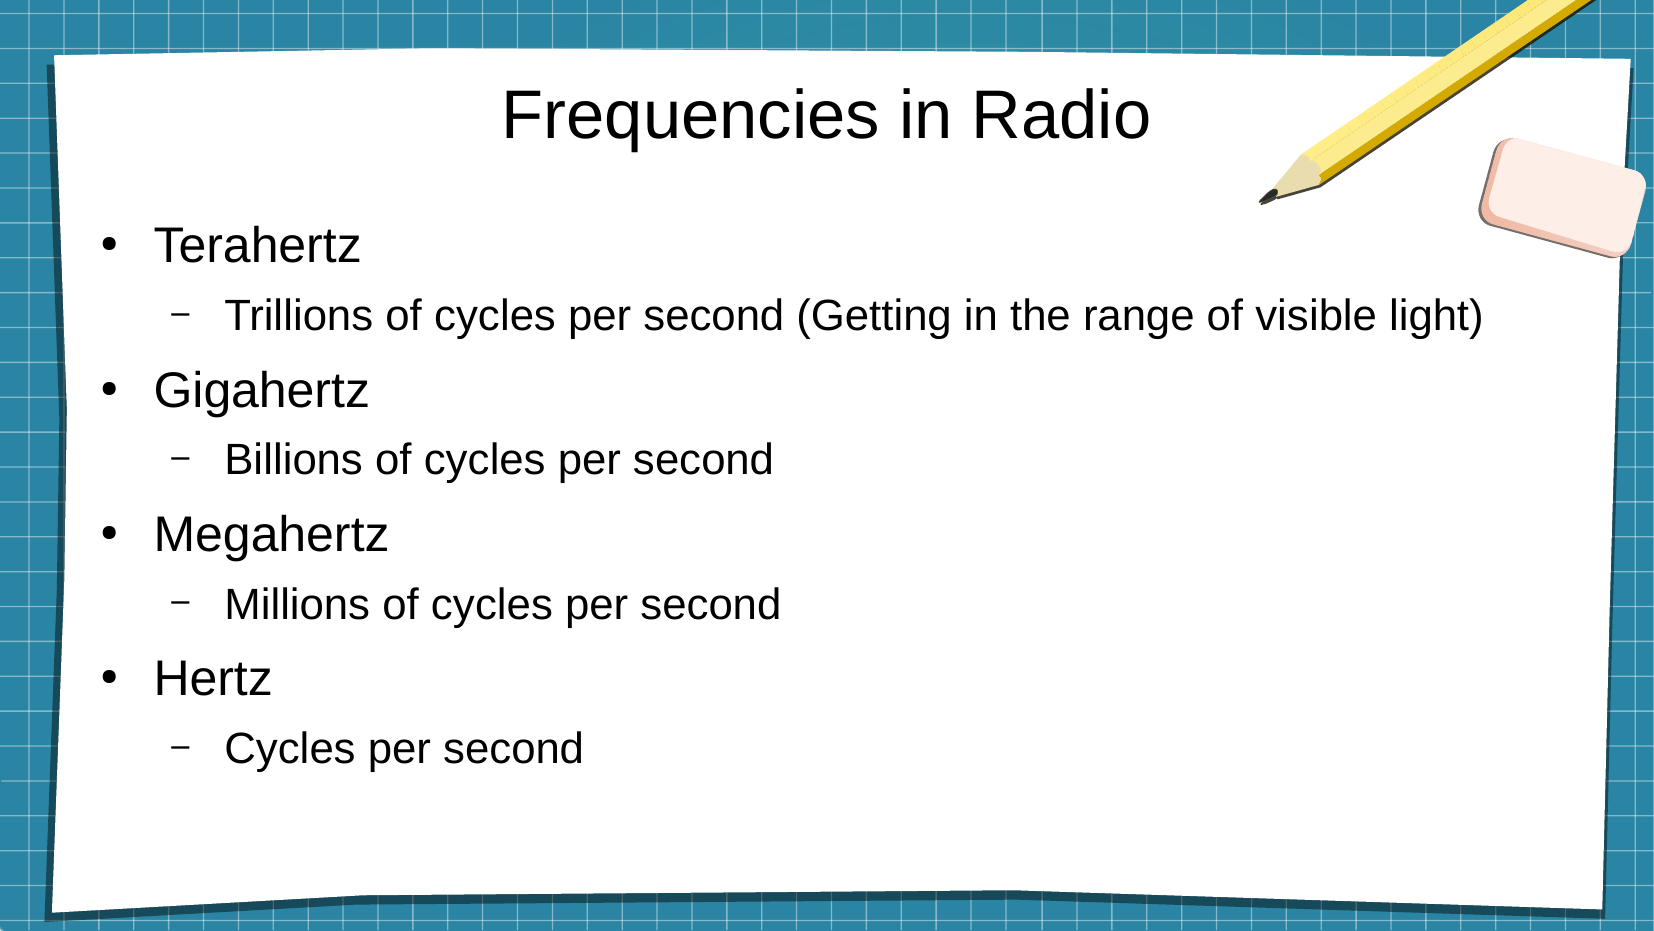

# Frequencies in Radio
Terahertz
Trillions of cycles per second (Getting in the range of visible light)
Gigahertz
Billions of cycles per second
Megahertz
Millions of cycles per second
Hertz
Cycles per second